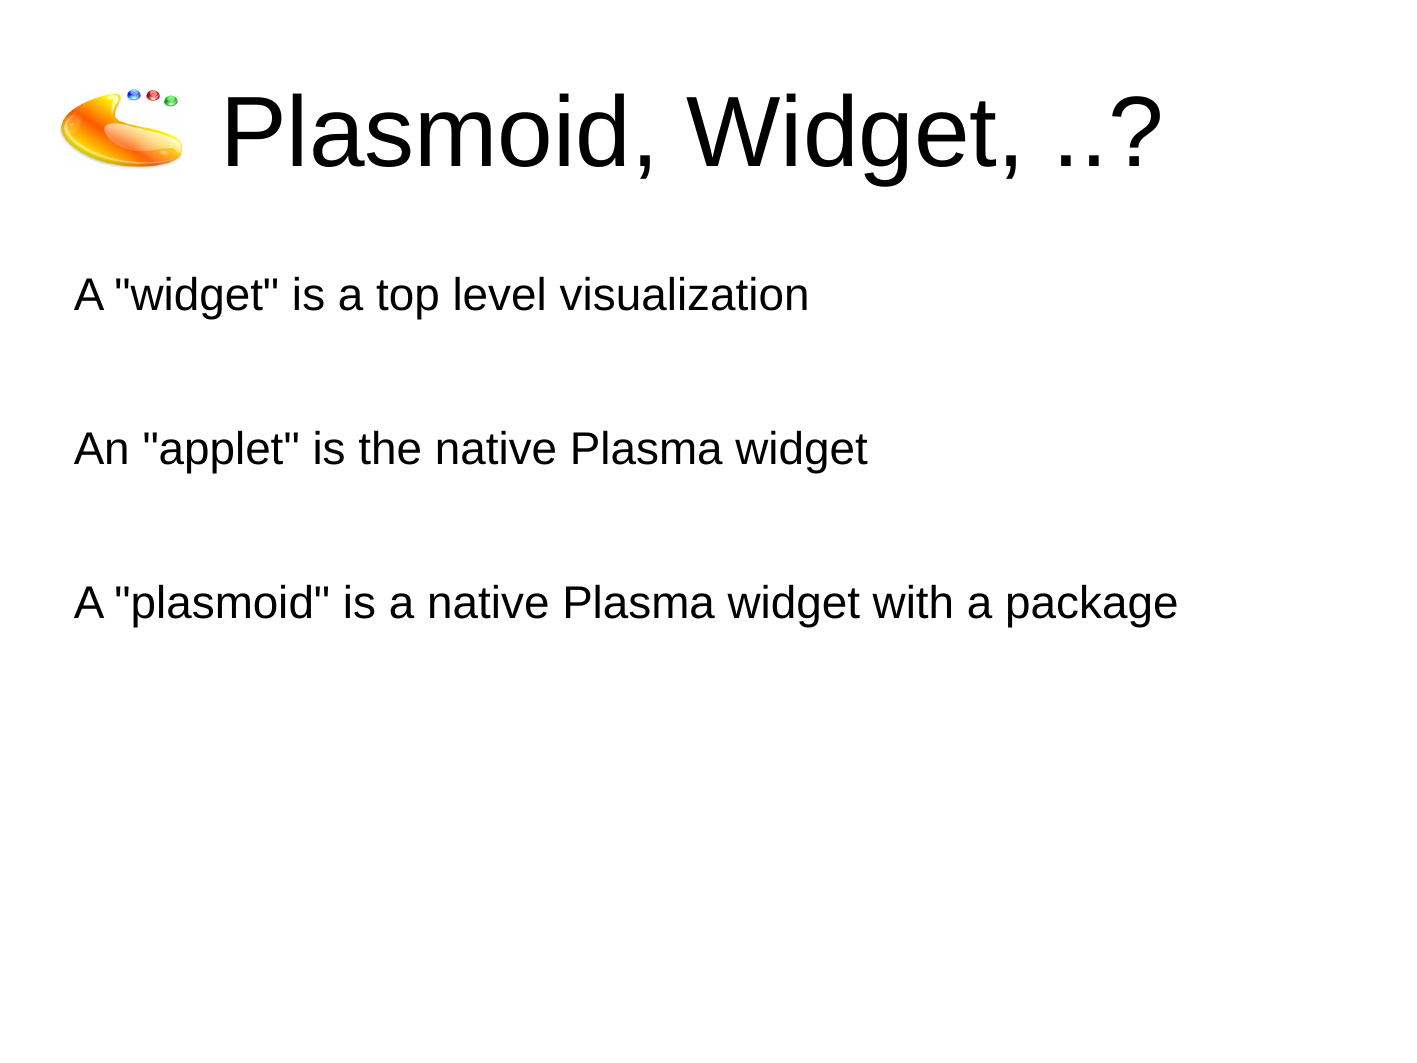

Plasmoid, Widget, ..?
A "widget" is a top level visualization
An "applet" is the native Plasma widget
A "plasmoid" is a native Plasma widget with a package